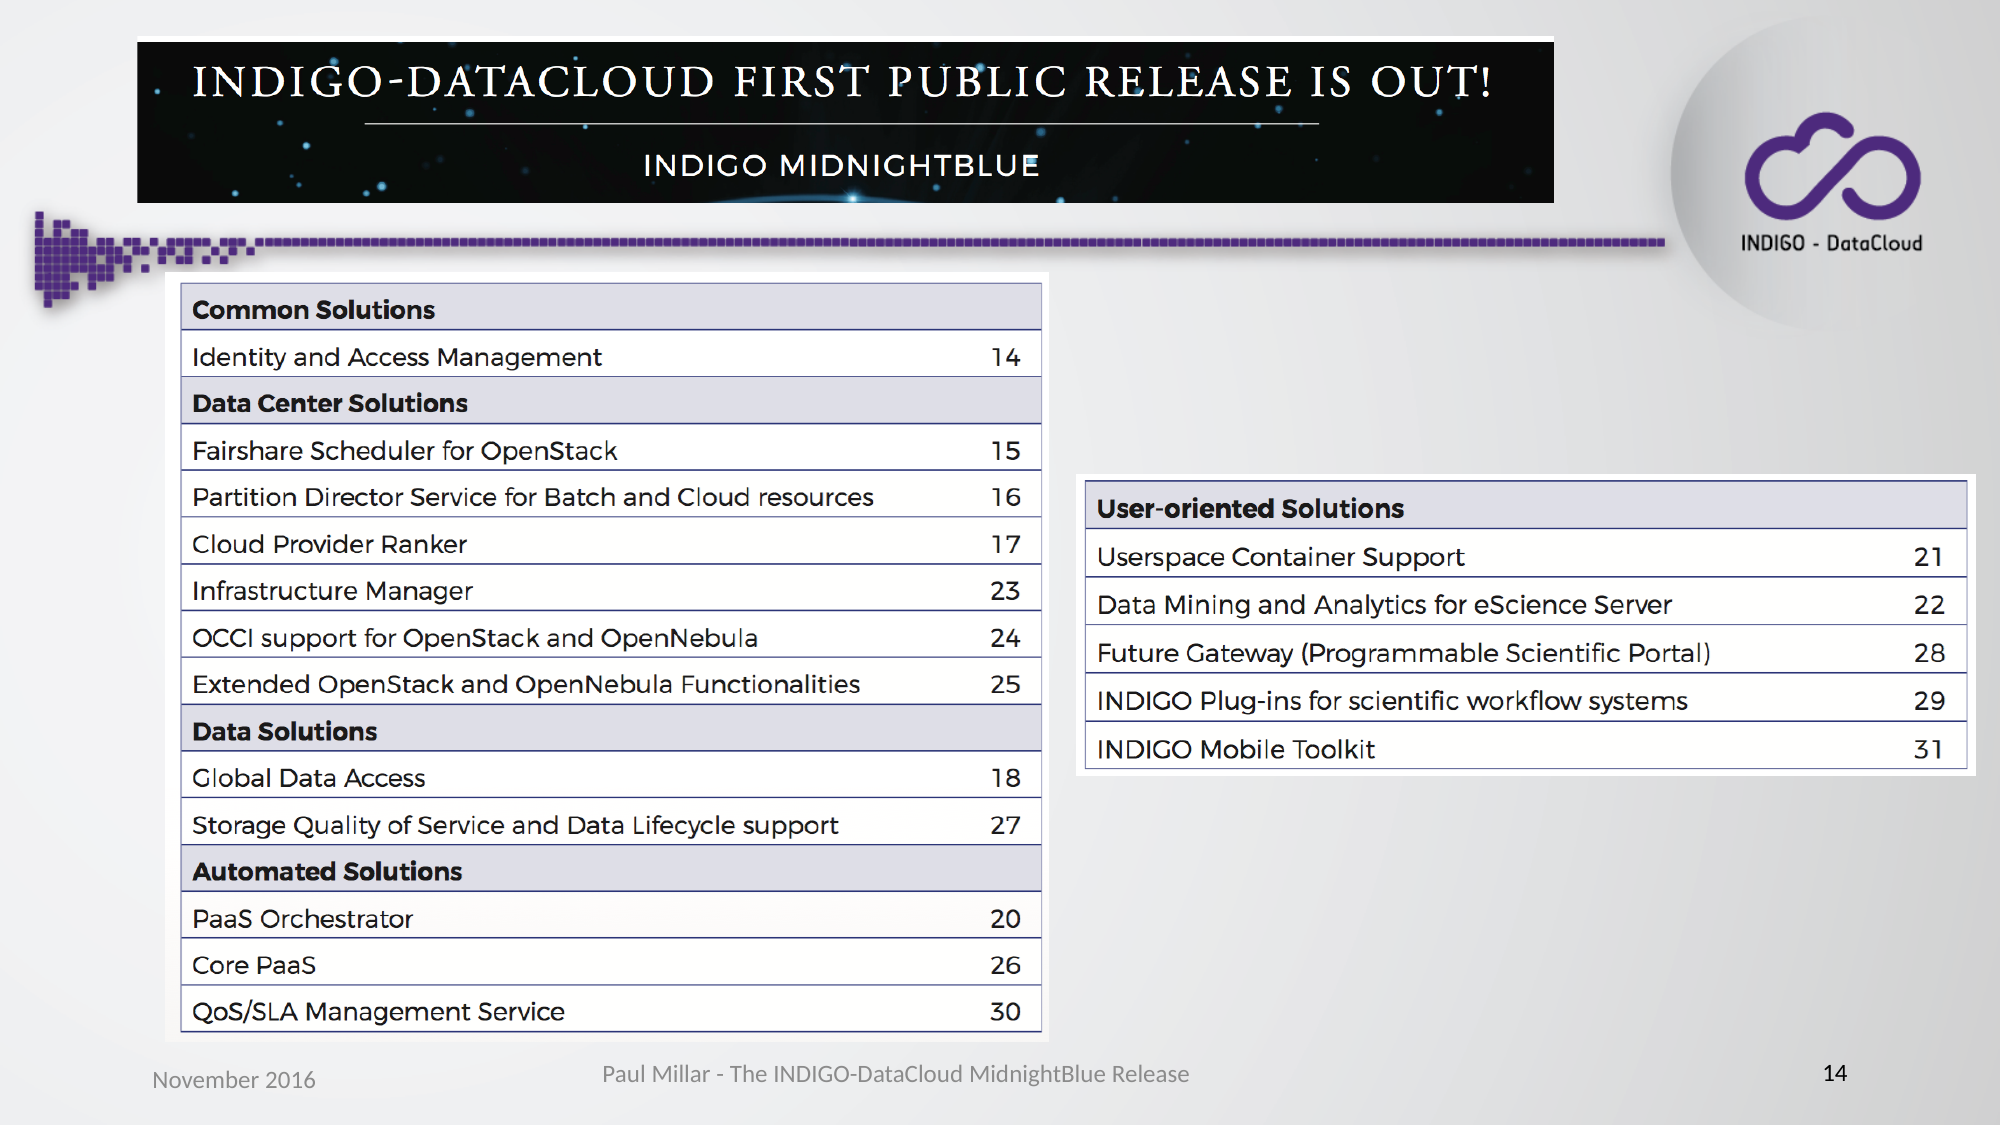

# Index of Services
Paul Millar - The INDIGO-DataCloud MidnightBlue Release
November 2016